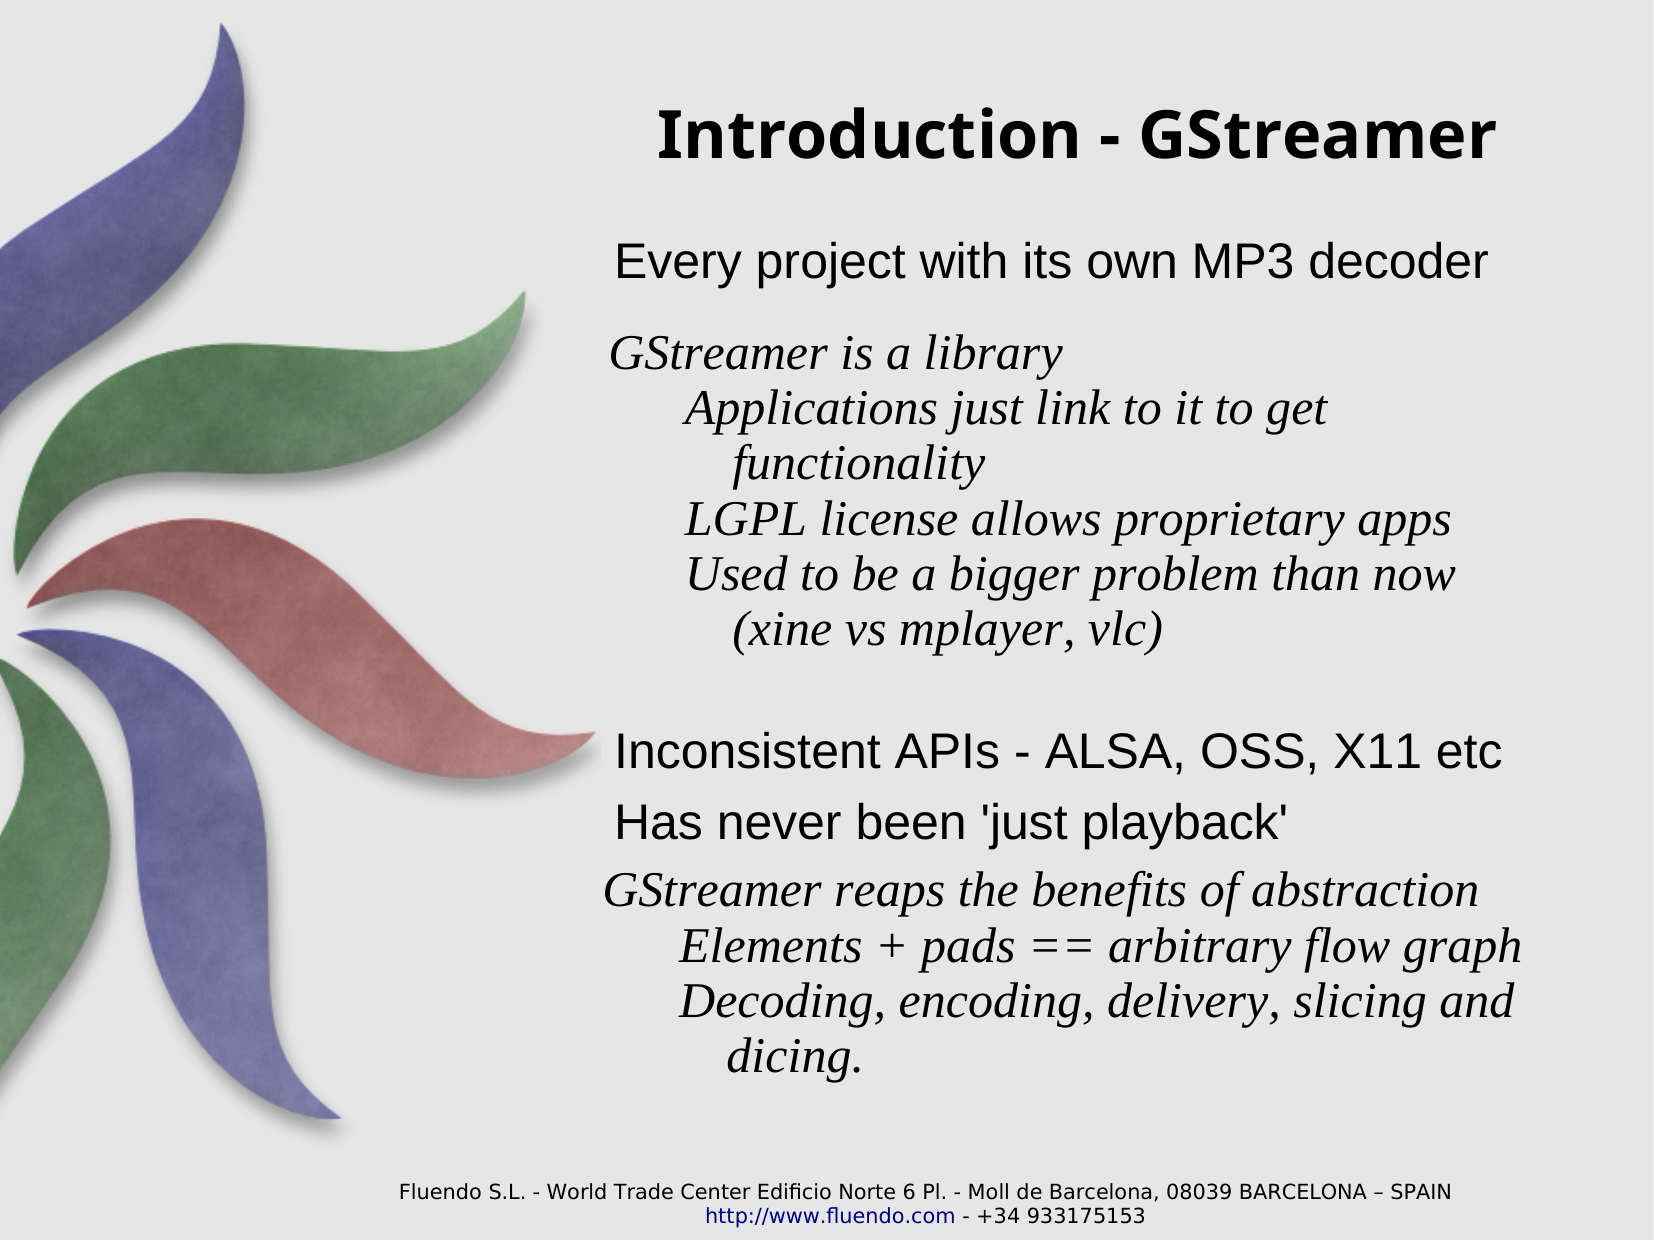

# Introduction - GStreamer
Every project with its own MP3 decoder
GStreamer is a library
Applications just link to it to get functionality
LGPL license allows proprietary apps
Used to be a bigger problem than now (xine vs mplayer, vlc)
Inconsistent APIs - ALSA, OSS, X11 etc
Has never been 'just playback'
GStreamer reaps the benefits of abstraction
Elements + pads == arbitrary flow graph
Decoding, encoding, delivery, slicing and dicing.